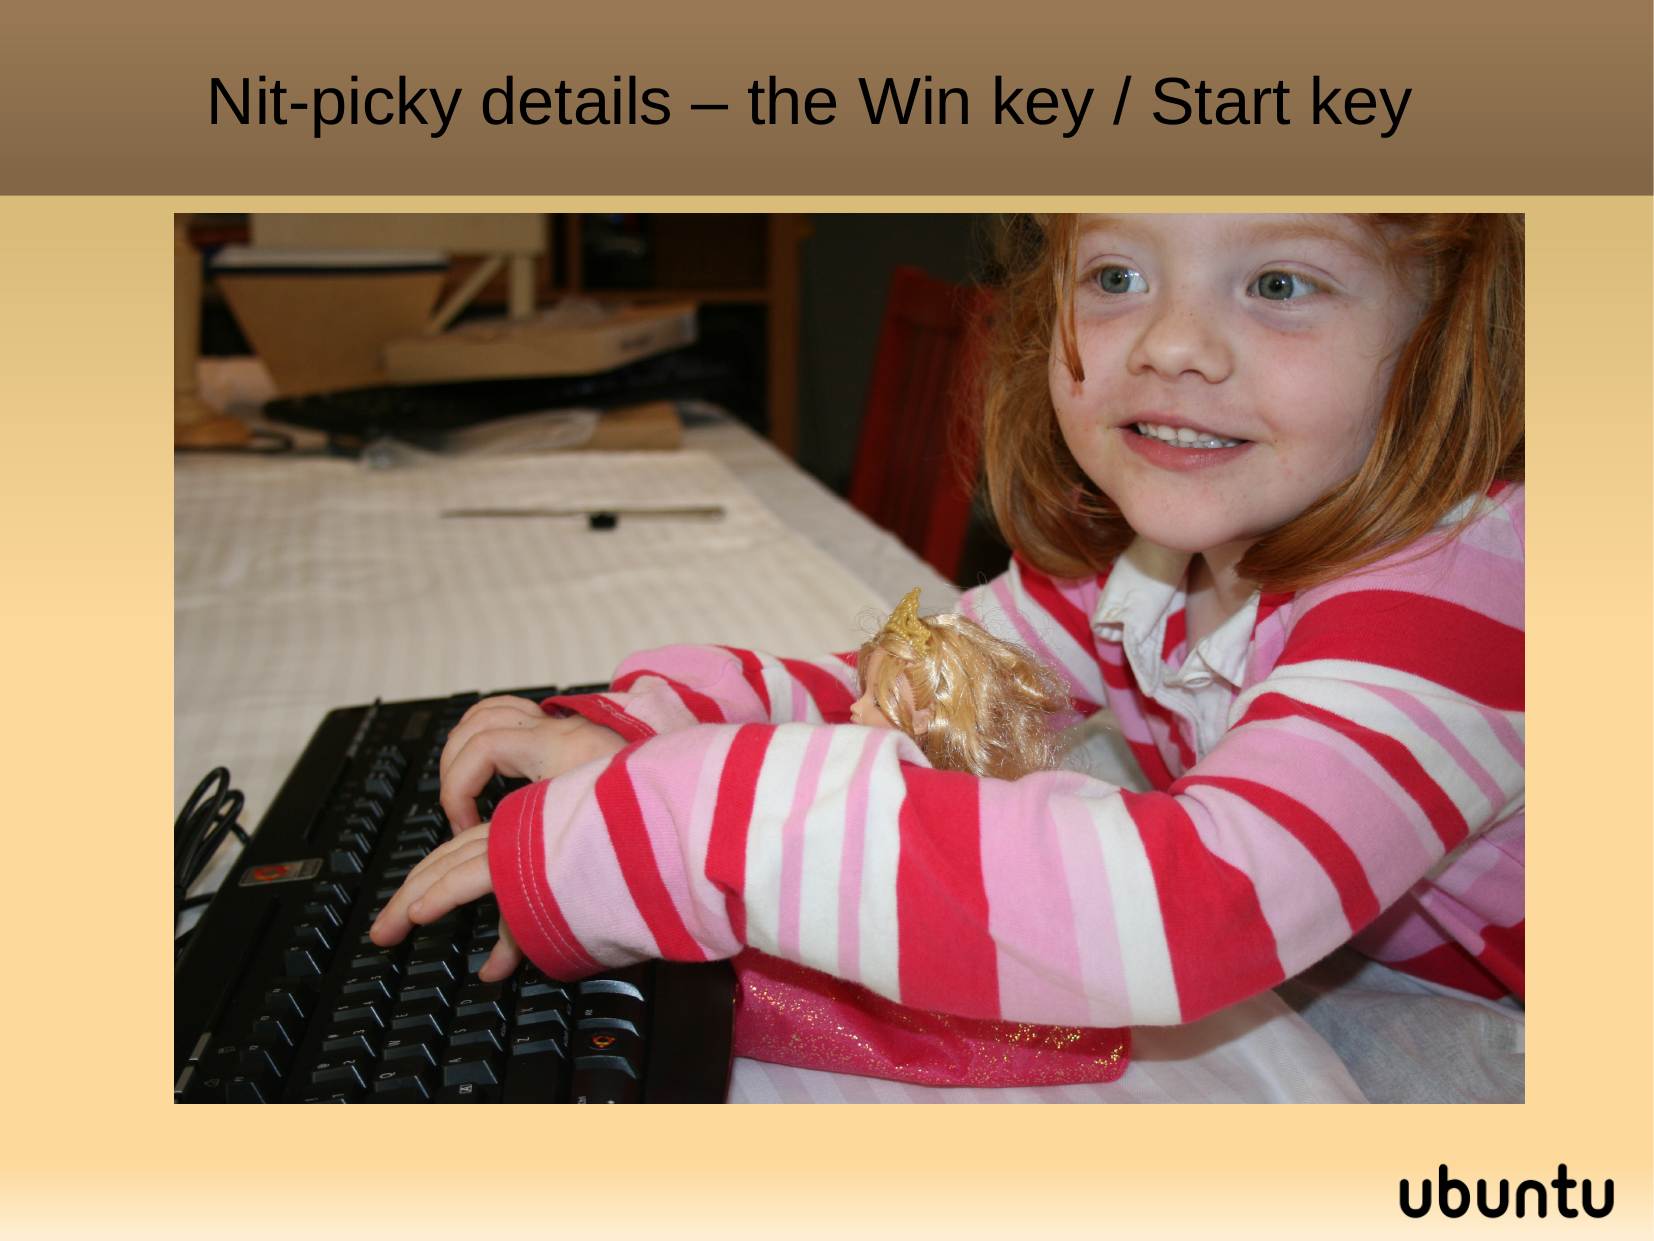

Nit-picky details – the Win key / Start key